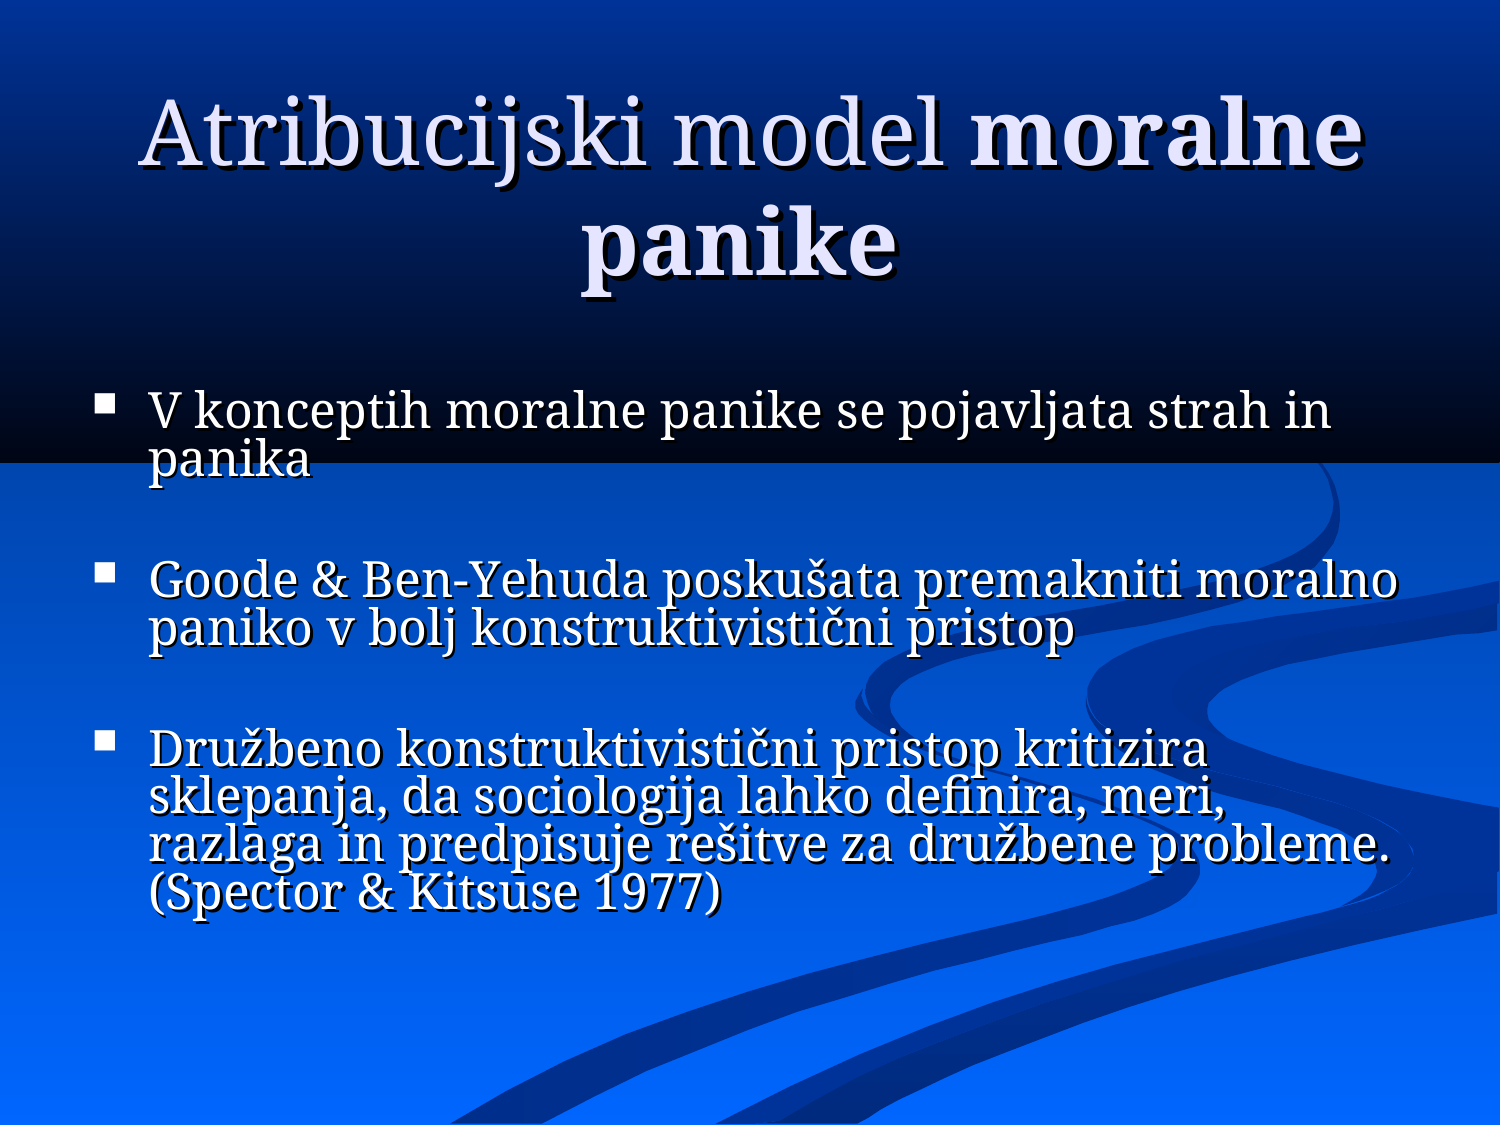

# Atribucijski model moralne panike
V konceptih moralne panike se pojavljata strah in panika
Goode & Ben-Yehuda poskušata premakniti moralno paniko v bolj konstruktivistični pristop
Družbeno konstruktivistični pristop kritizira sklepanja, da sociologija lahko definira, meri, razlaga in predpisuje rešitve za družbene probleme. (Spector & Kitsuse 1977)